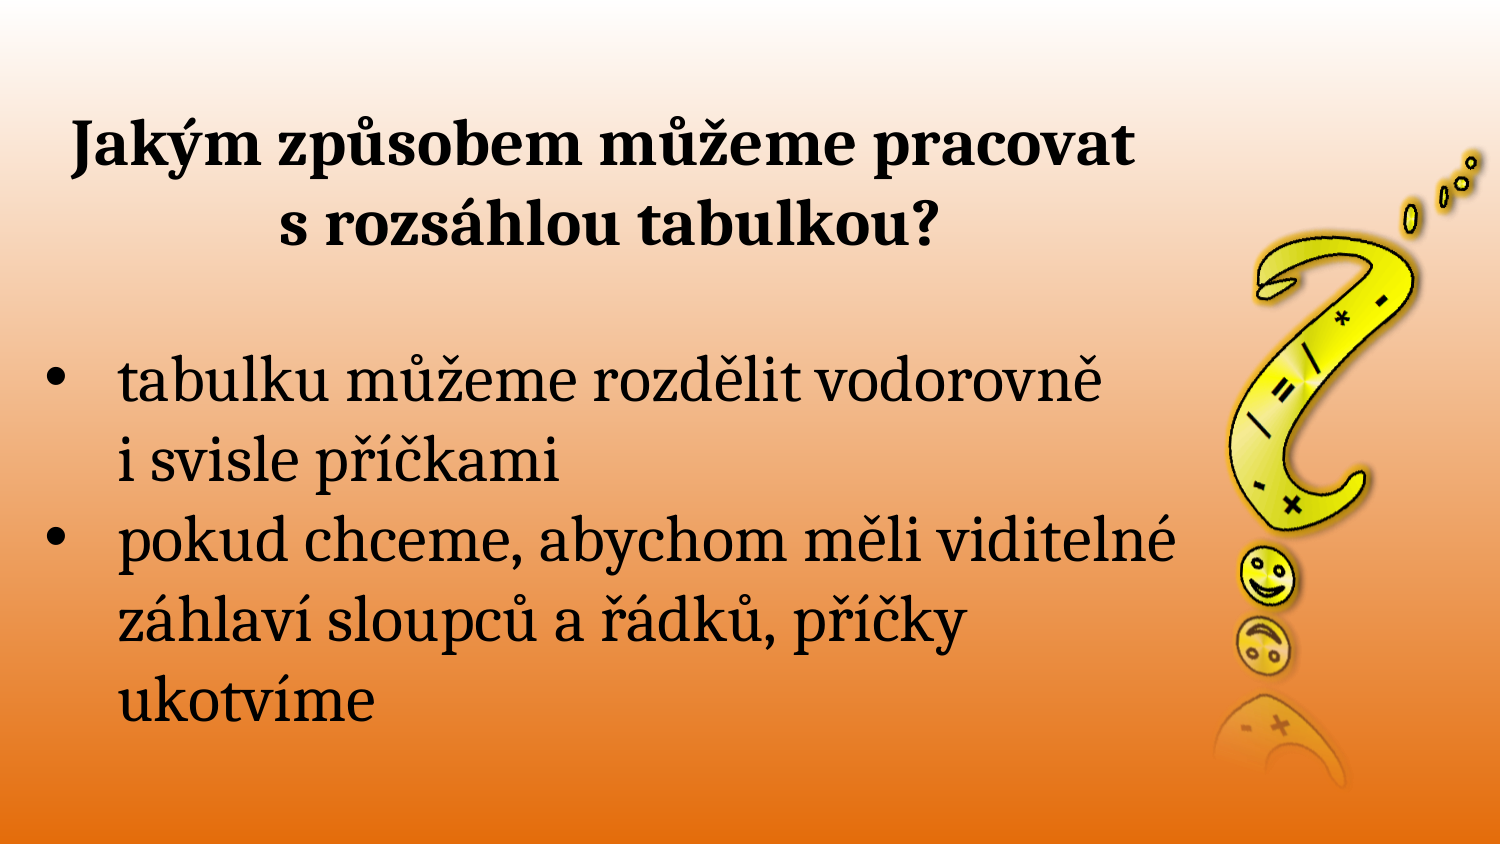

Jakým způsobem můžeme pracovat
s rozsáhlou tabulkou?
tabulku můžeme rozdělit vodorovně
	i svisle příčkami
pokud chceme, abychom měli viditelné záhlaví sloupců a řádků, příčky ukotvíme